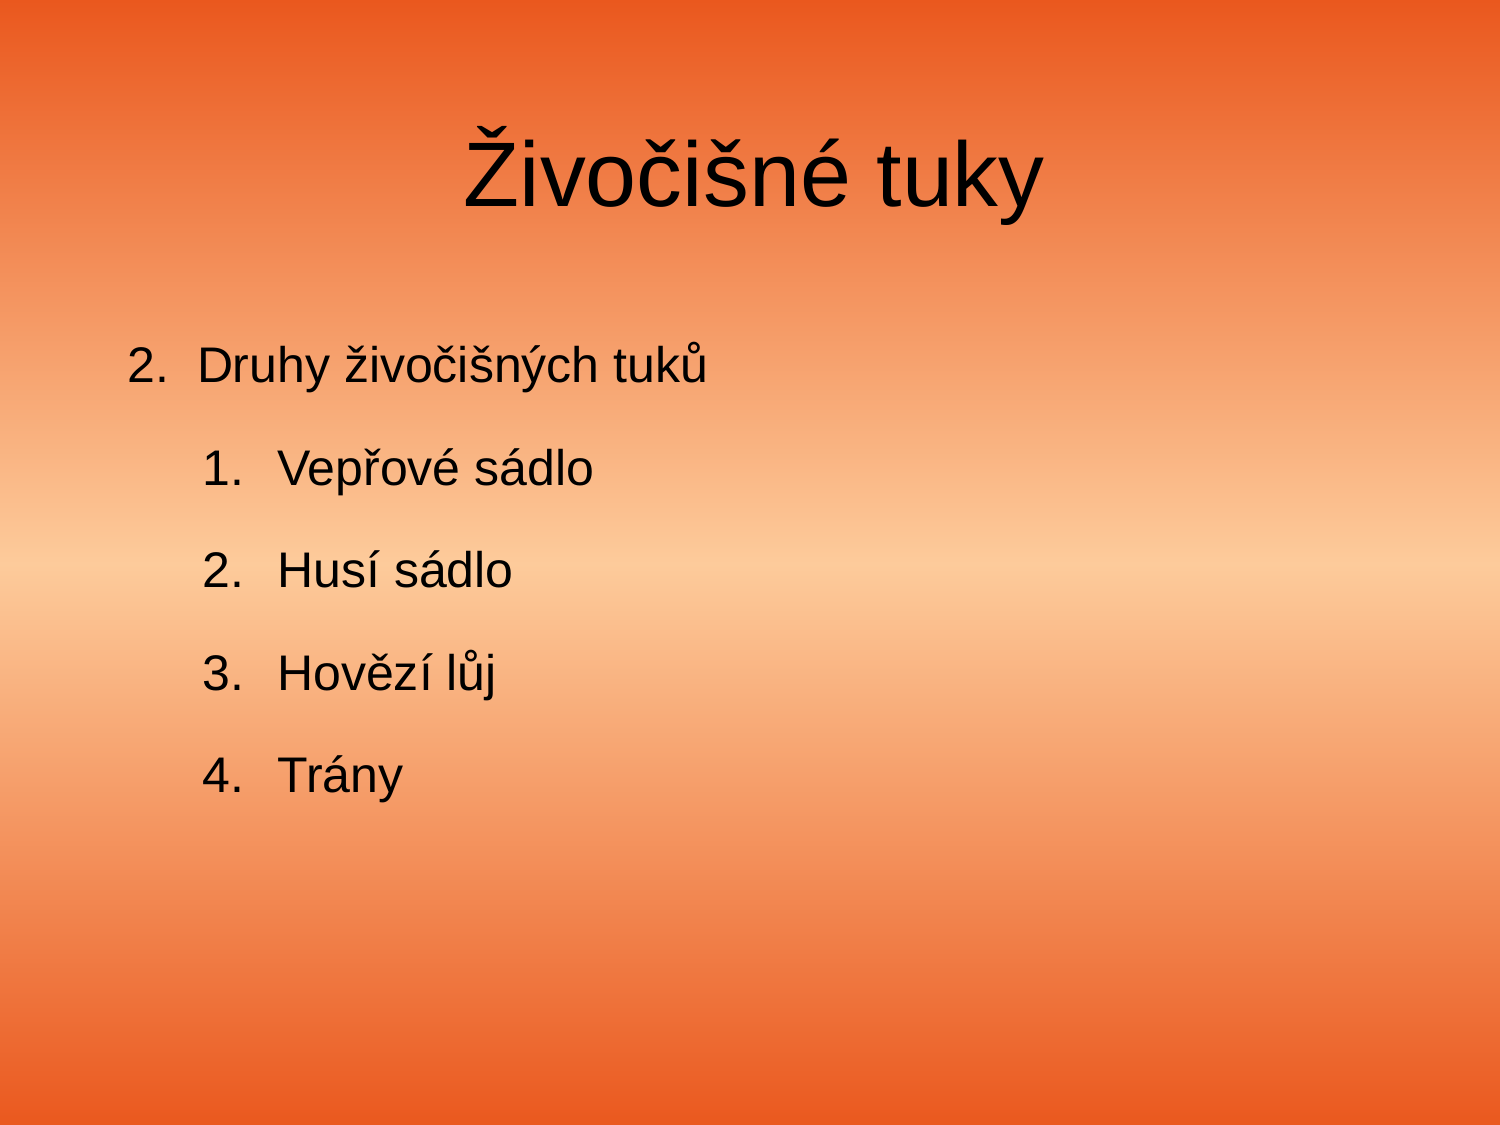

# Živočišné tuky
2. Druhy živočišných tuků
Vepřové sádlo
Husí sádlo
Hovězí lůj
Trány